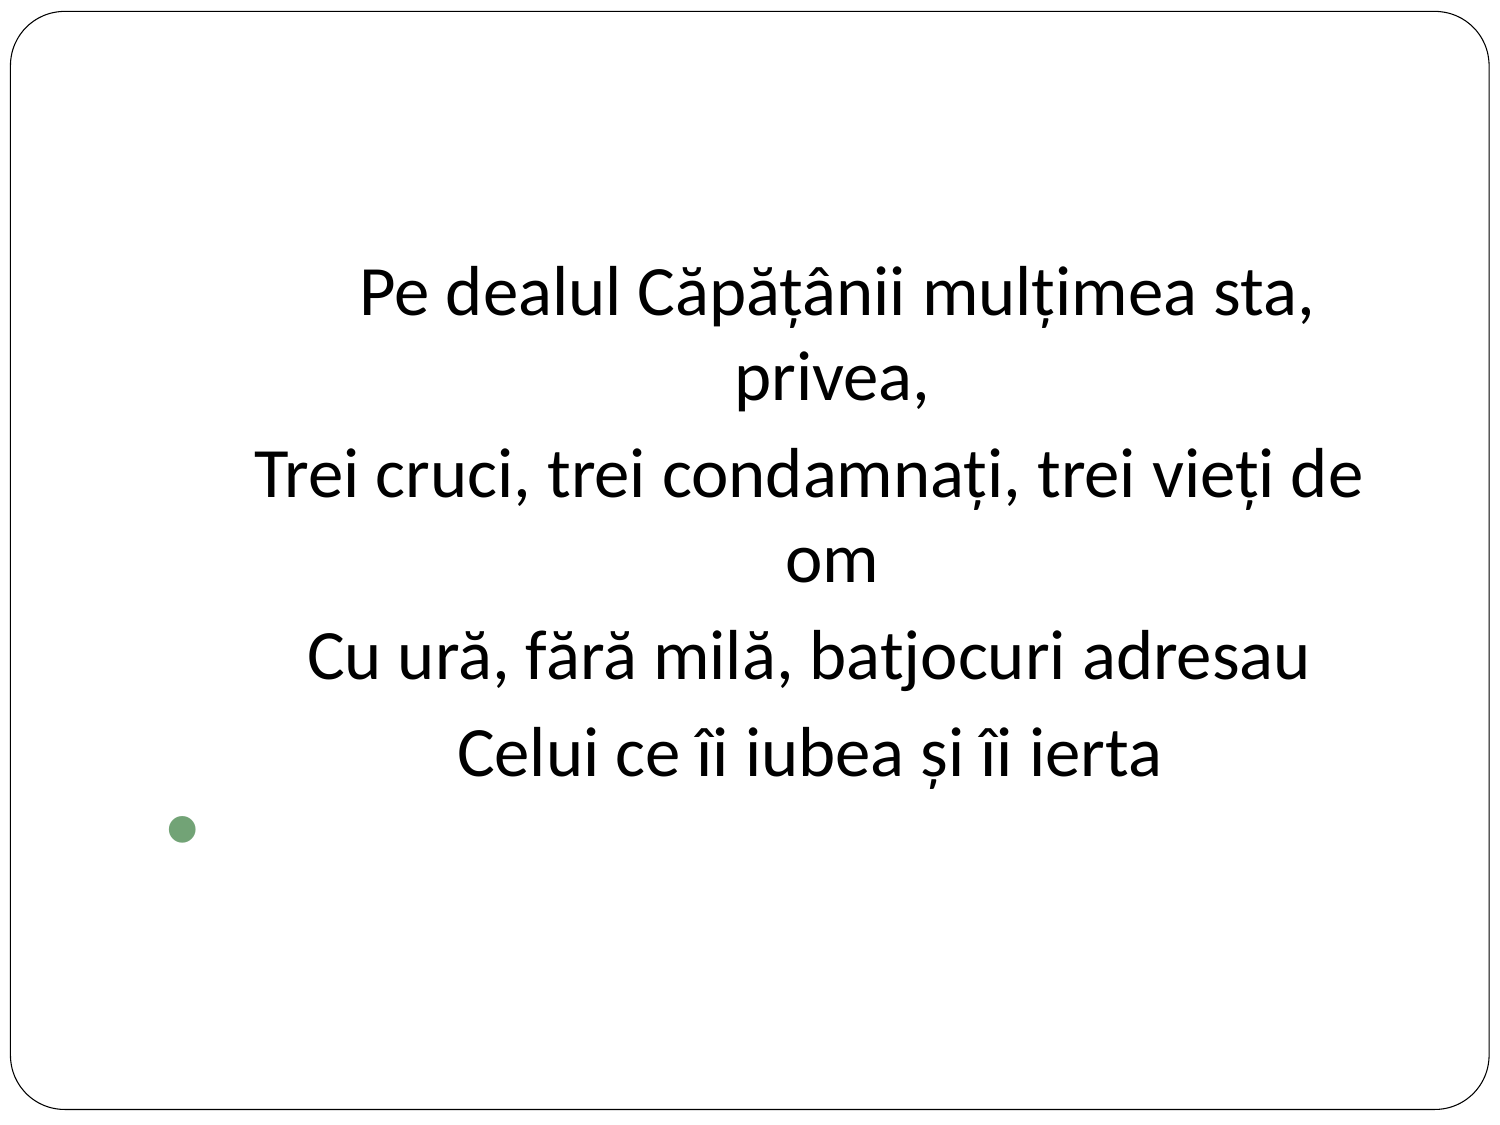

# Pe dealul Căpăţânii mulţimea sta, privea,
Trei cruci, trei condamnaţi, trei vieţi de om
Cu ură, fără milă, batjocuri adresau
Celui ce îi iubea şi îi ierta